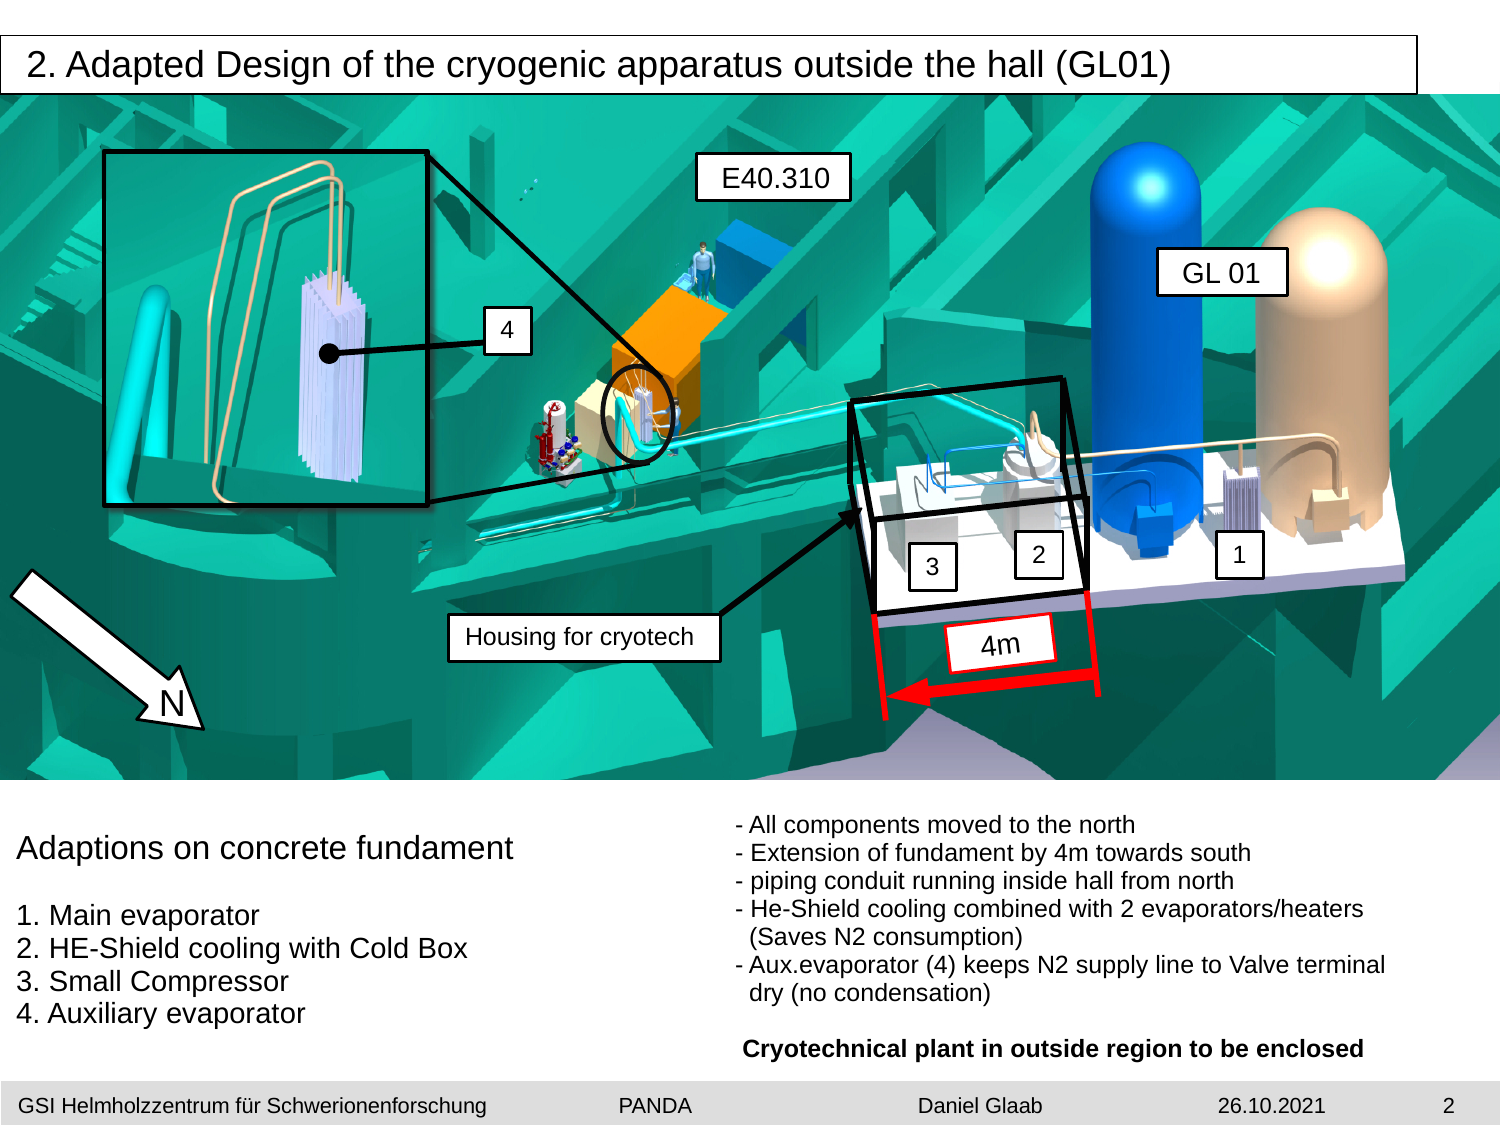

2. Adapted Design of the cryogenic apparatus outside the hall (GL01)
 E40.310
 GL 01
4
2
1
3
Housing for cryotech
 4m
N
- All components moved to the north
- Extension of fundament by 4m towards south
- piping conduit running inside hall from north
- He-Shield cooling combined with 2 evaporators/heaters
 (Saves N2 consumption)
- Aux.evaporator (4) keeps N2 supply line to Valve terminal
 dry (no condensation)
 Cryotechnical plant in outside region to be enclosed
Adaptions on concrete fundament
1. Main evaporator
2. HE-Shield cooling with Cold Box
3. Small Compressor
4. Auxiliary evaporator
GSI Helmholzzentrum für Schwerionenforschung PANDA 		Daniel Glaab 		26.10.2021		2